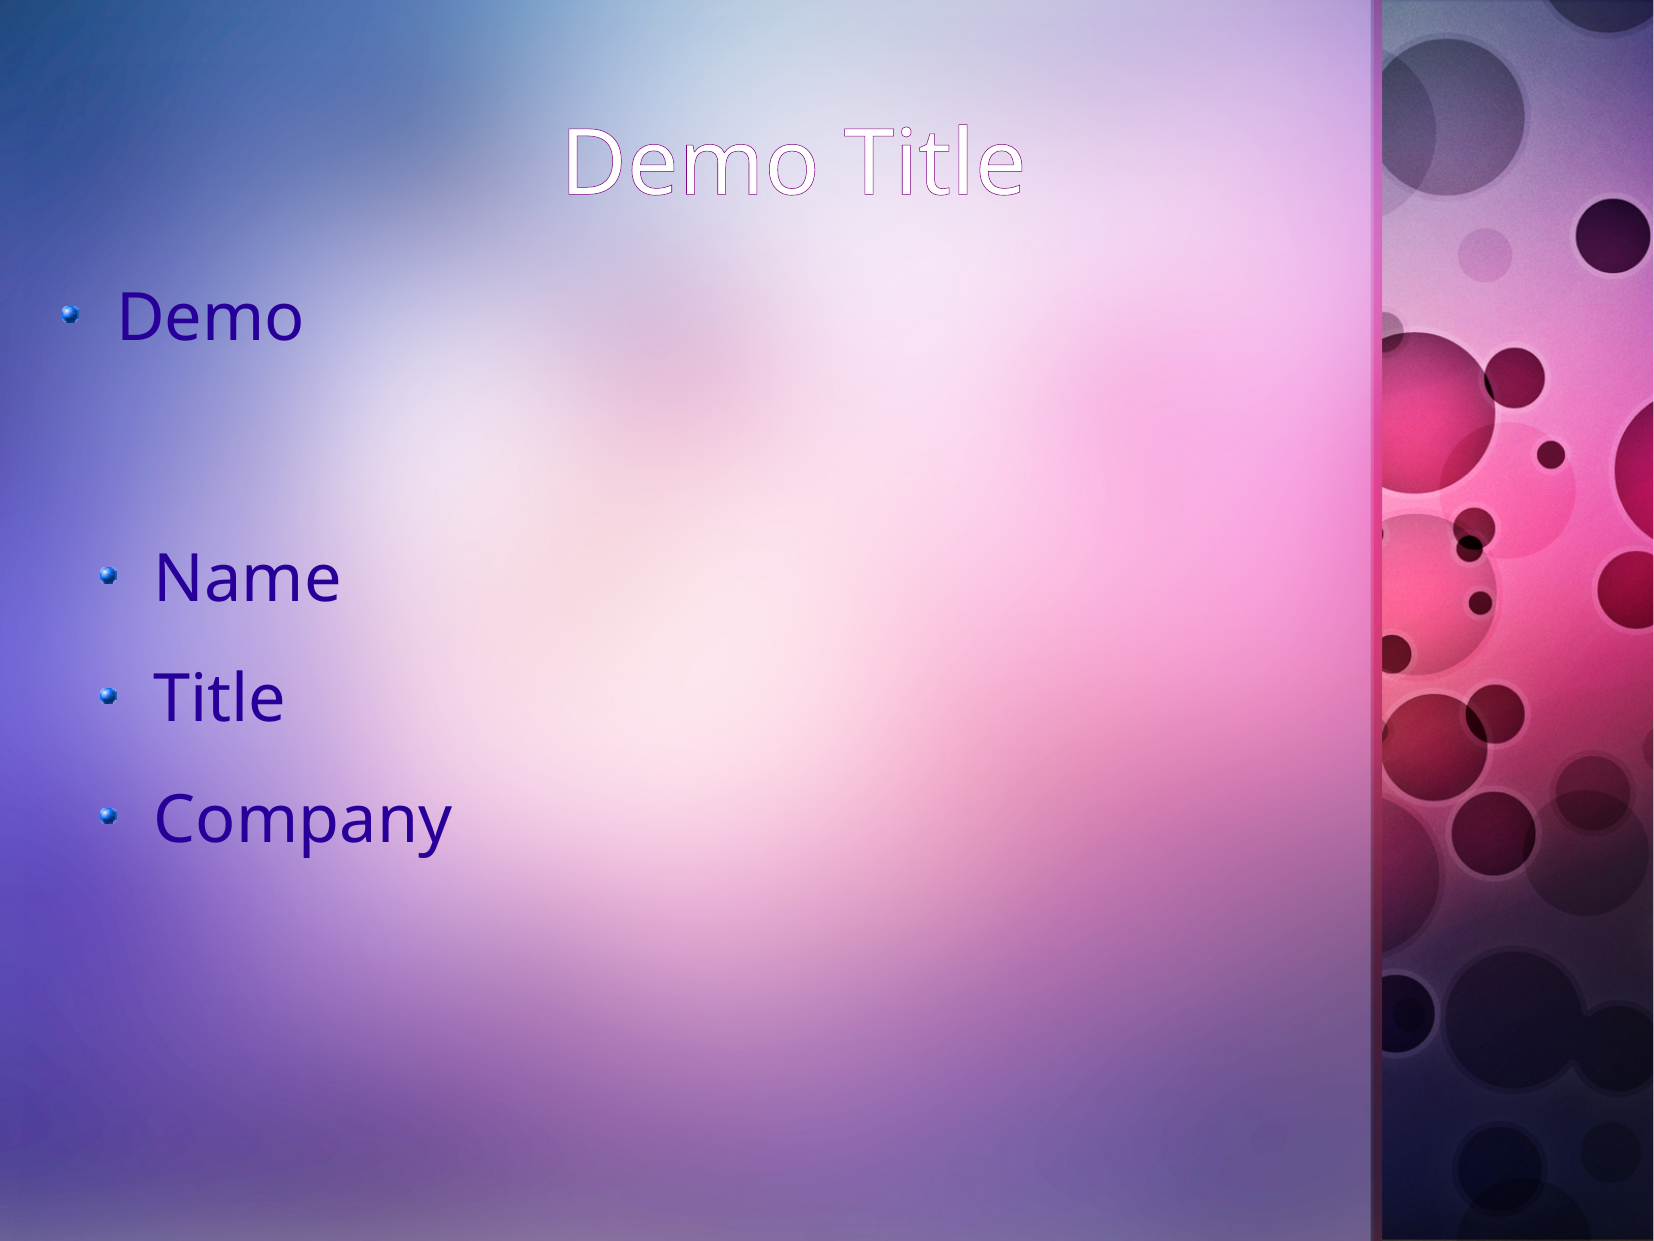

# Demo Title
Demo
Name
Title
Company